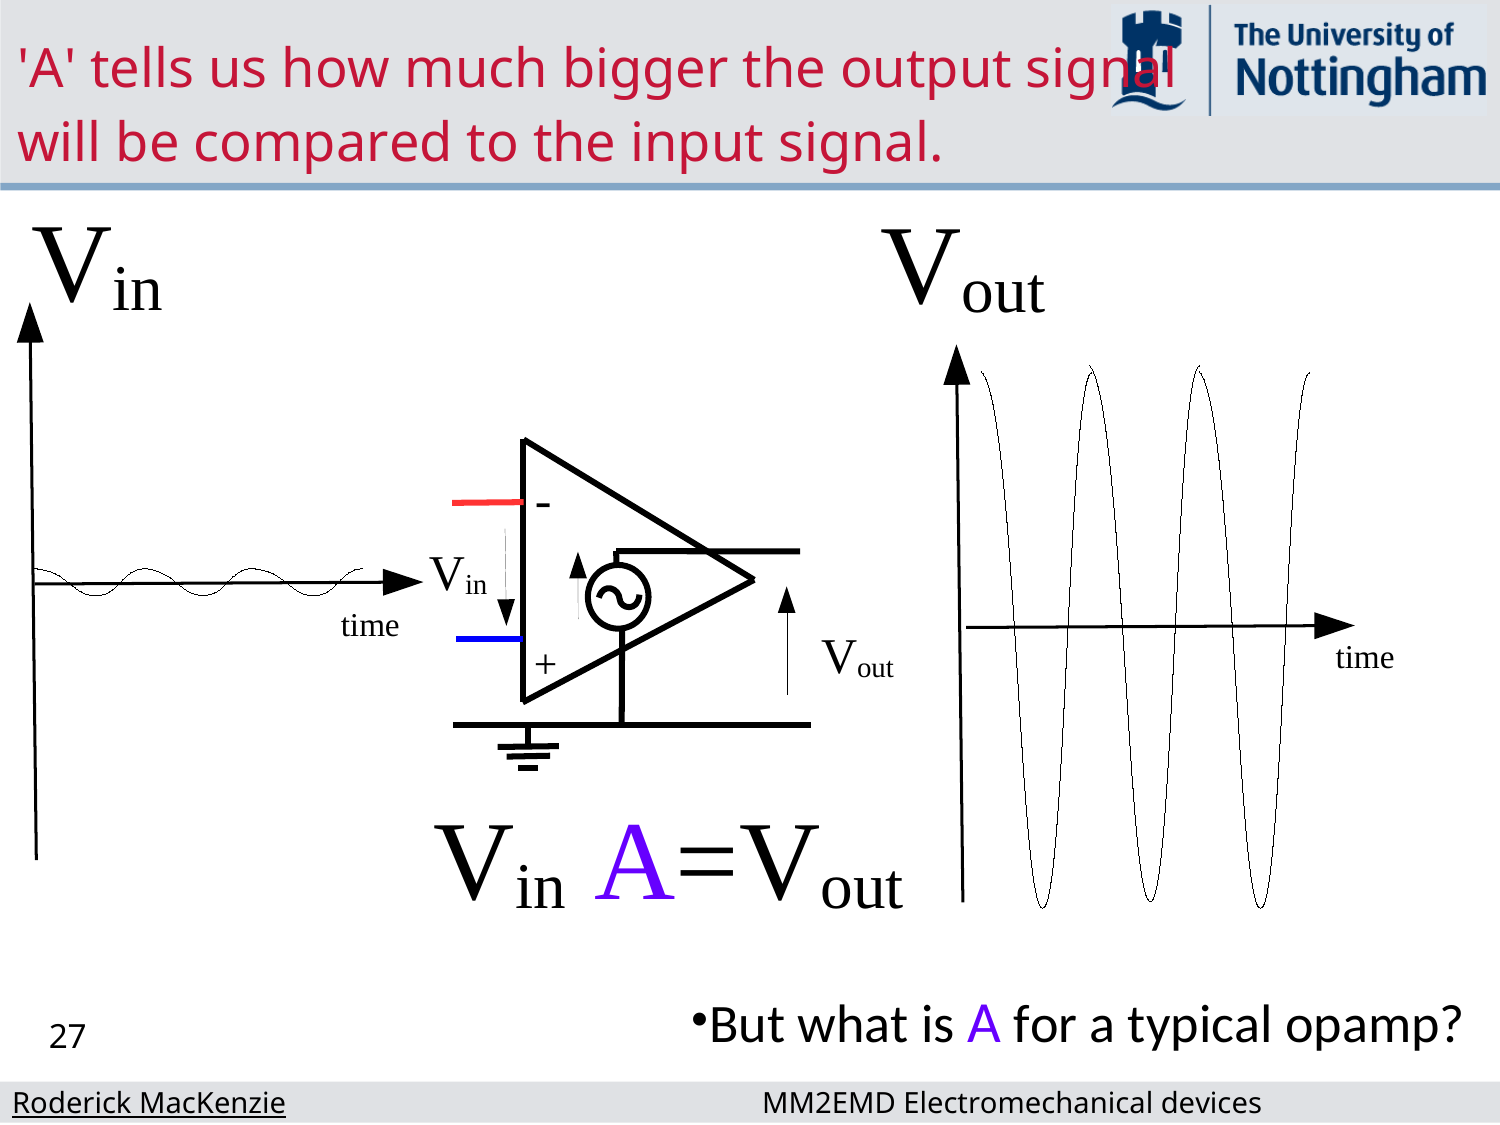

# 'A' tells us how much bigger the output signal will be compared to the input signal.
Vin
Vout
-
Vin
time
Vout
time
+
Vin A=Vout
But what is A for a typical opamp?